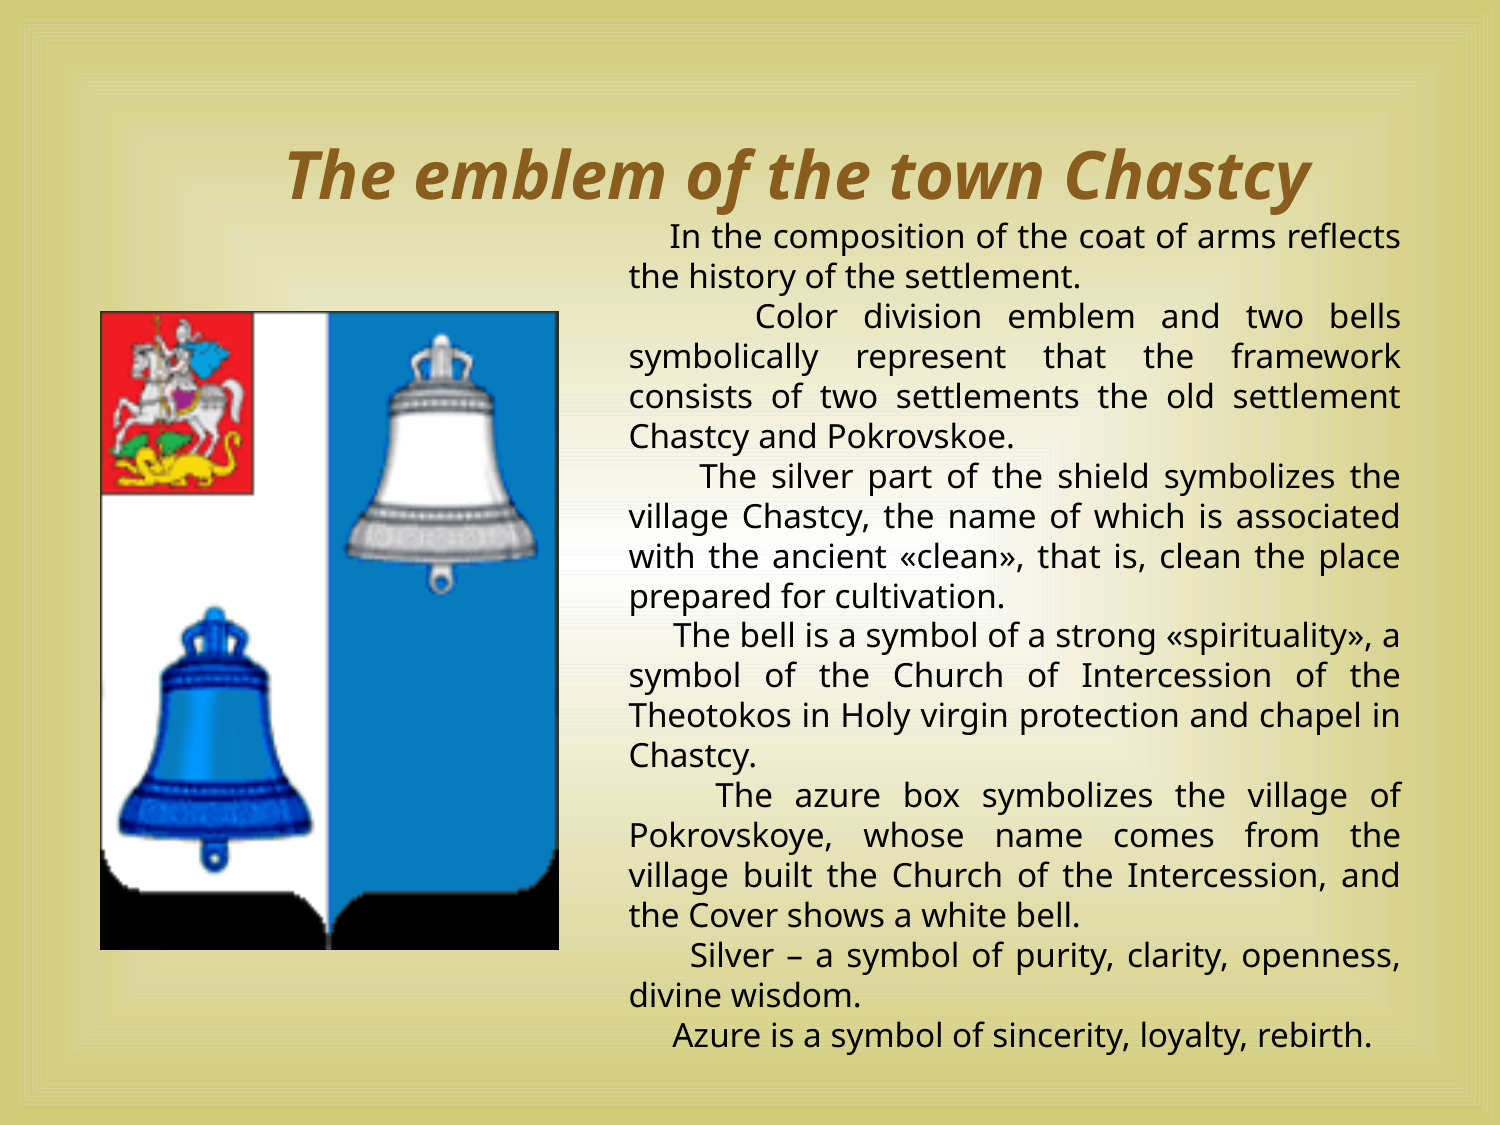

# The emblem of the town Chastcy
 In the composition of the coat of arms reflects the history of the settlement.
 Color division emblem and two bells symbolically represent that the framework consists of two settlements the old settlement Chastcy and Pokrovskoe.
 The silver part of the shield symbolizes the village Chastcy, the name of which is associated with the ancient «clean», that is, clean the place prepared for cultivation.
 The bell is a symbol of a strong «spirituality», a symbol of the Church of Intercession of the Theotokos in Holy virgin protection and chapel in Chastcy.
 The azure box symbolizes the village of Pokrovskoye, whose name comes from the village built the Church of the Intercession, and the Cover shows a white bell.
 Silver – a symbol of purity, clarity, openness, divine wisdom.
 Azure is a symbol of sincerity, loyalty, rebirth.